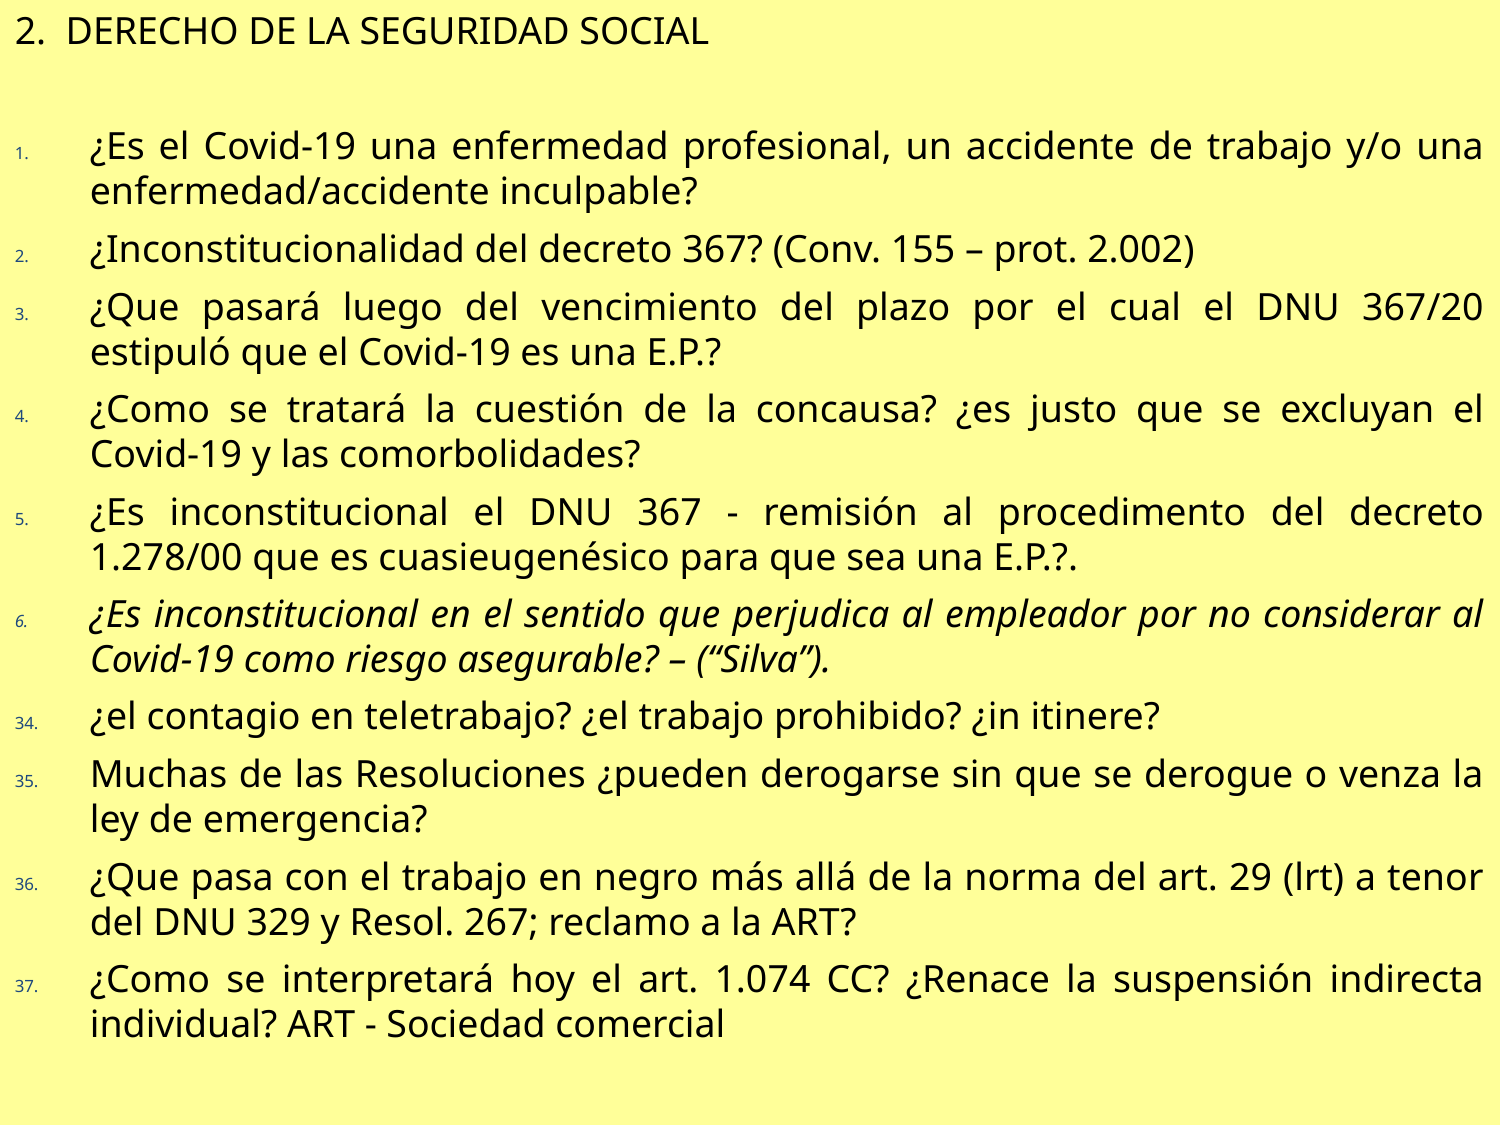

2. DERECHO DE LA SEGURIDAD SOCIAL
¿Es el Covid-19 una enfermedad profesional, un accidente de trabajo y/o una enfermedad/accidente inculpable?
¿Inconstitucionalidad del decreto 367? (Conv. 155 – prot. 2.002)
¿Que pasará luego del vencimiento del plazo por el cual el DNU 367/20 estipuló que el Covid-19 es una E.P.?
¿Como se tratará la cuestión de la concausa? ¿es justo que se excluyan el Covid-19 y las comorbolidades?
¿Es inconstitucional el DNU 367 - remisión al procedimento del decreto 1.278/00 que es cuasieugenésico para que sea una E.P.?.
¿Es inconstitucional en el sentido que perjudica al empleador por no considerar al Covid-19 como riesgo asegurable? – (“Silva”).
¿el contagio en teletrabajo? ¿el trabajo prohibido? ¿in itinere?
Muchas de las Resoluciones ¿pueden derogarse sin que se derogue o venza la ley de emergencia?
¿Que pasa con el trabajo en negro más allá de la norma del art. 29 (lrt) a tenor del DNU 329 y Resol. 267; reclamo a la ART?
¿Como se interpretará hoy el art. 1.074 CC? ¿Renace la suspensión indirecta individual? ART - Sociedad comercial